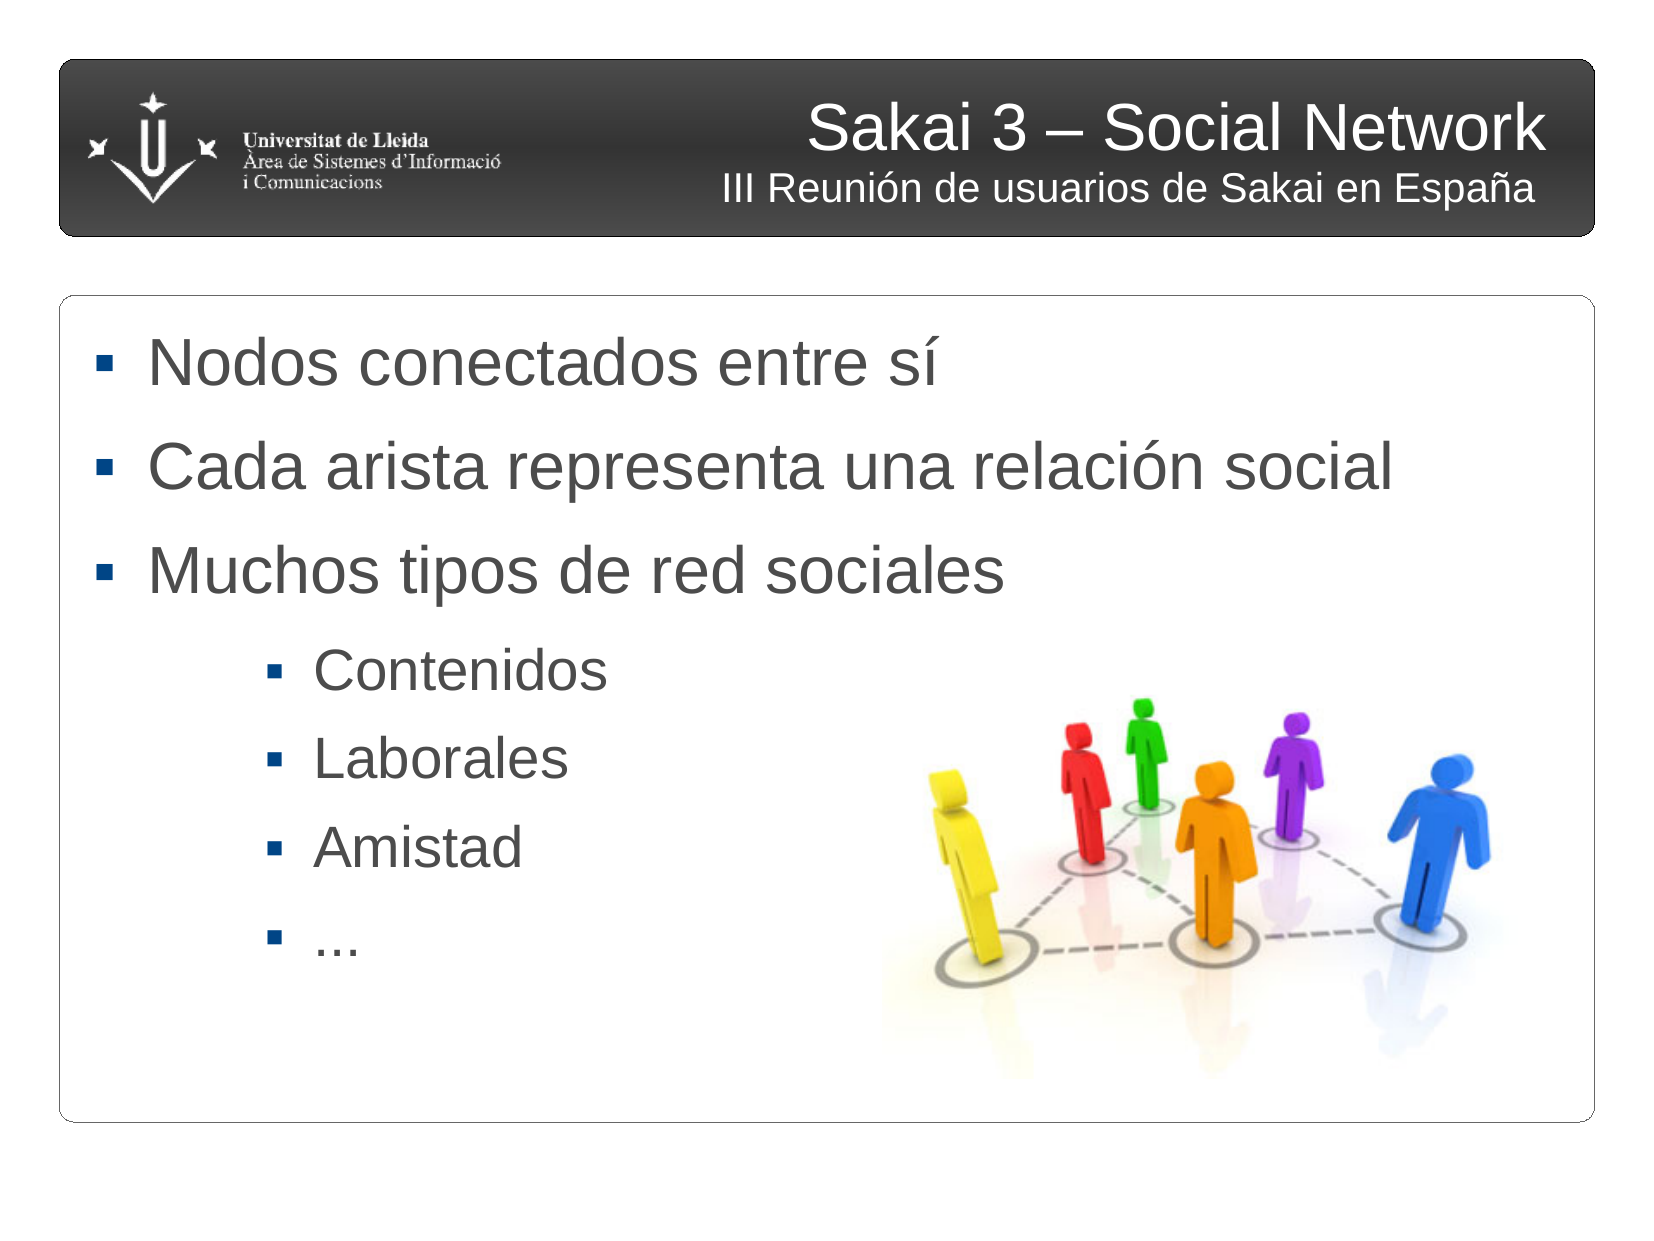

# Sakai 3 – Social Network III Reunión de usuarios de Sakai en España
Nodos conectados entre sí
Cada arista representa una relación social
Muchos tipos de red sociales
Contenidos
Laborales
Amistad
...